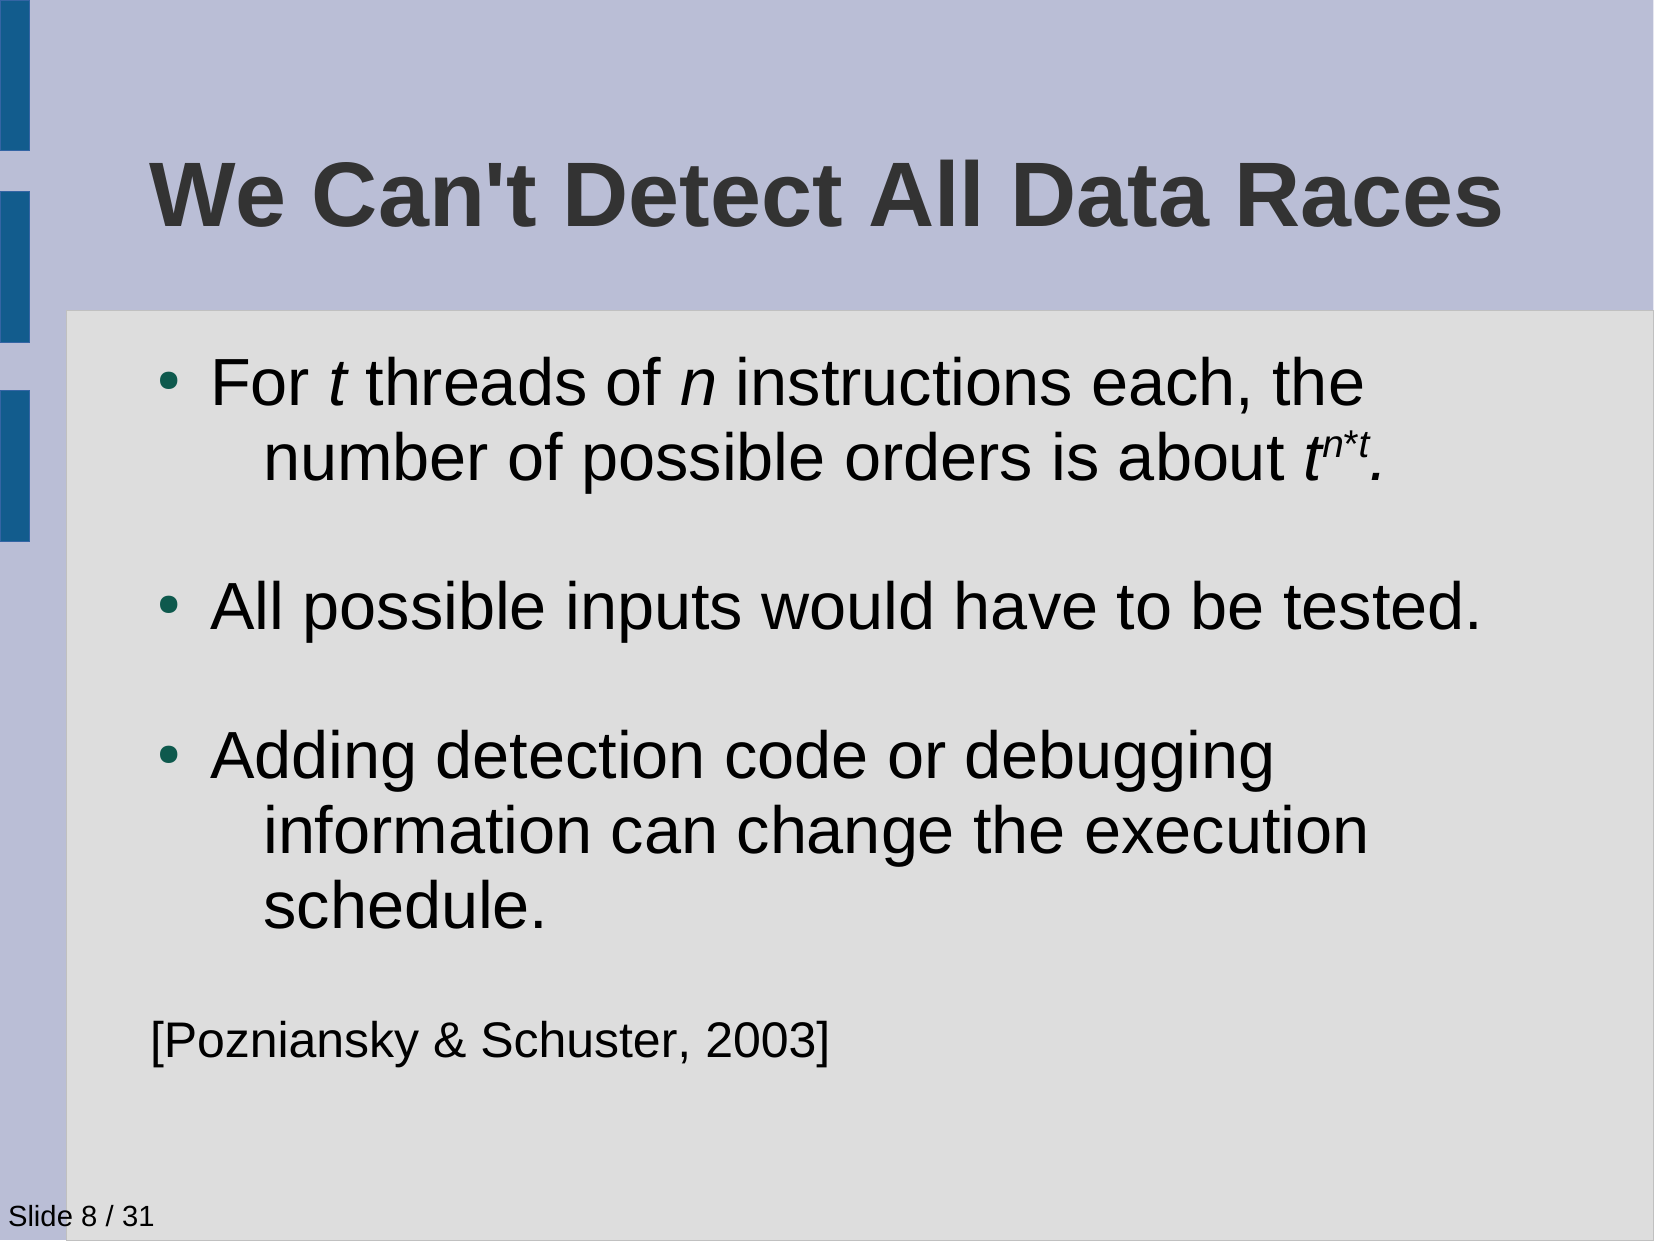

# We Can't Detect All Data Races
For t threads of n instructions each, the number of possible orders is about tn*t.
All possible inputs would have to be tested.
Adding detection code or debugging information can change the execution schedule.
[Pozniansky & Schuster, 2003]
Slide 8 / 31